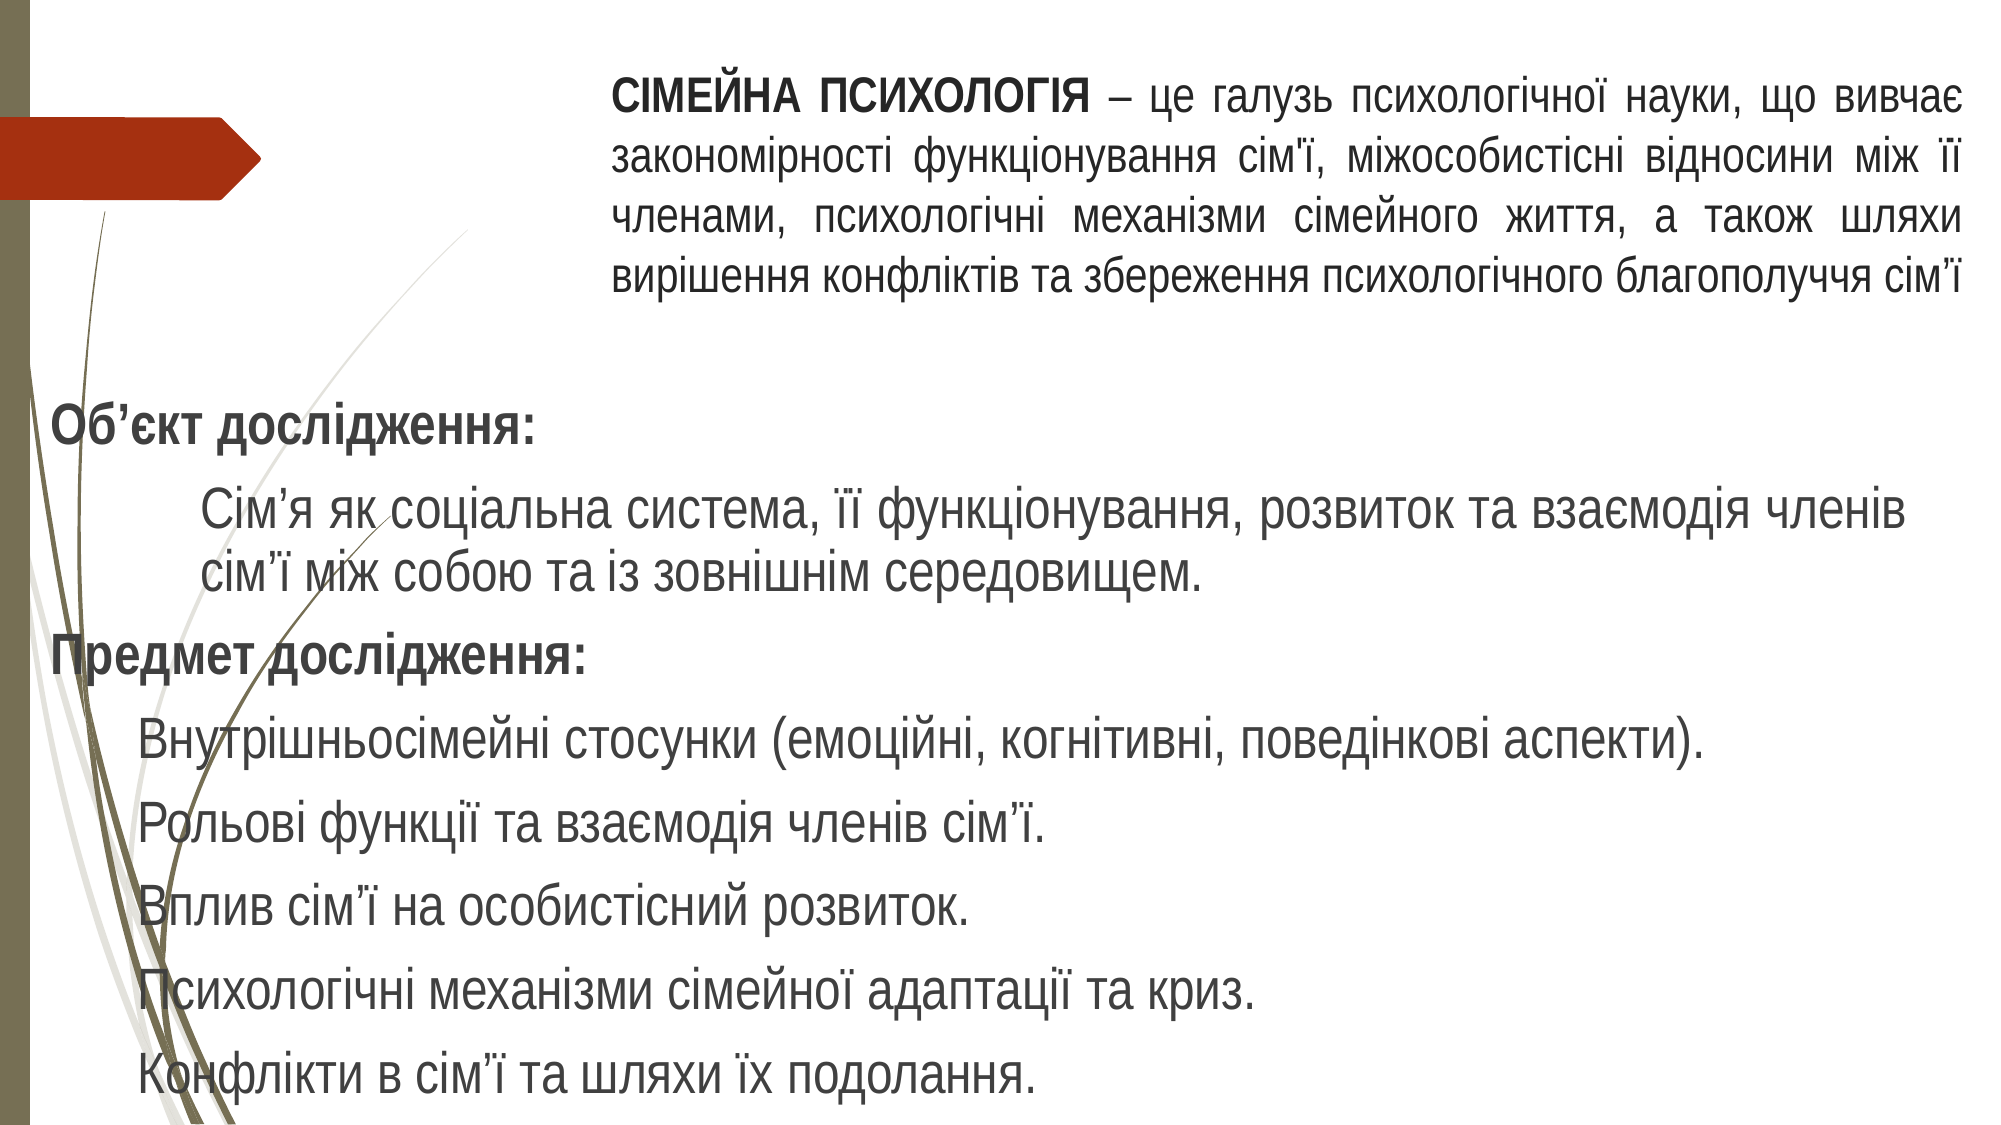

# СІМЕЙНА ПСИХОЛОГІЯ – це галузь психологічної науки, що вивчає закономірності функціонування сім'ї, міжособистісні відносини між її членами, психологічні механізми сімейного життя, а також шляхи вирішення конфліктів та збереження психологічного благополуччя сім’ї
Об’єкт дослідження:
Сім’я як соціальна система, її функціонування, розвиток та взаємодія членів сім’ї між собою та із зовнішнім середовищем.
Предмет дослідження:
Внутрішньосімейні стосунки (емоційні, когнітивні, поведінкові аспекти).
Рольові функції та взаємодія членів сім’ї.
Вплив сім’ї на особистісний розвиток.
Психологічні механізми сімейної адаптації та криз.
Конфлікти в сім’ї та шляхи їх подолання.